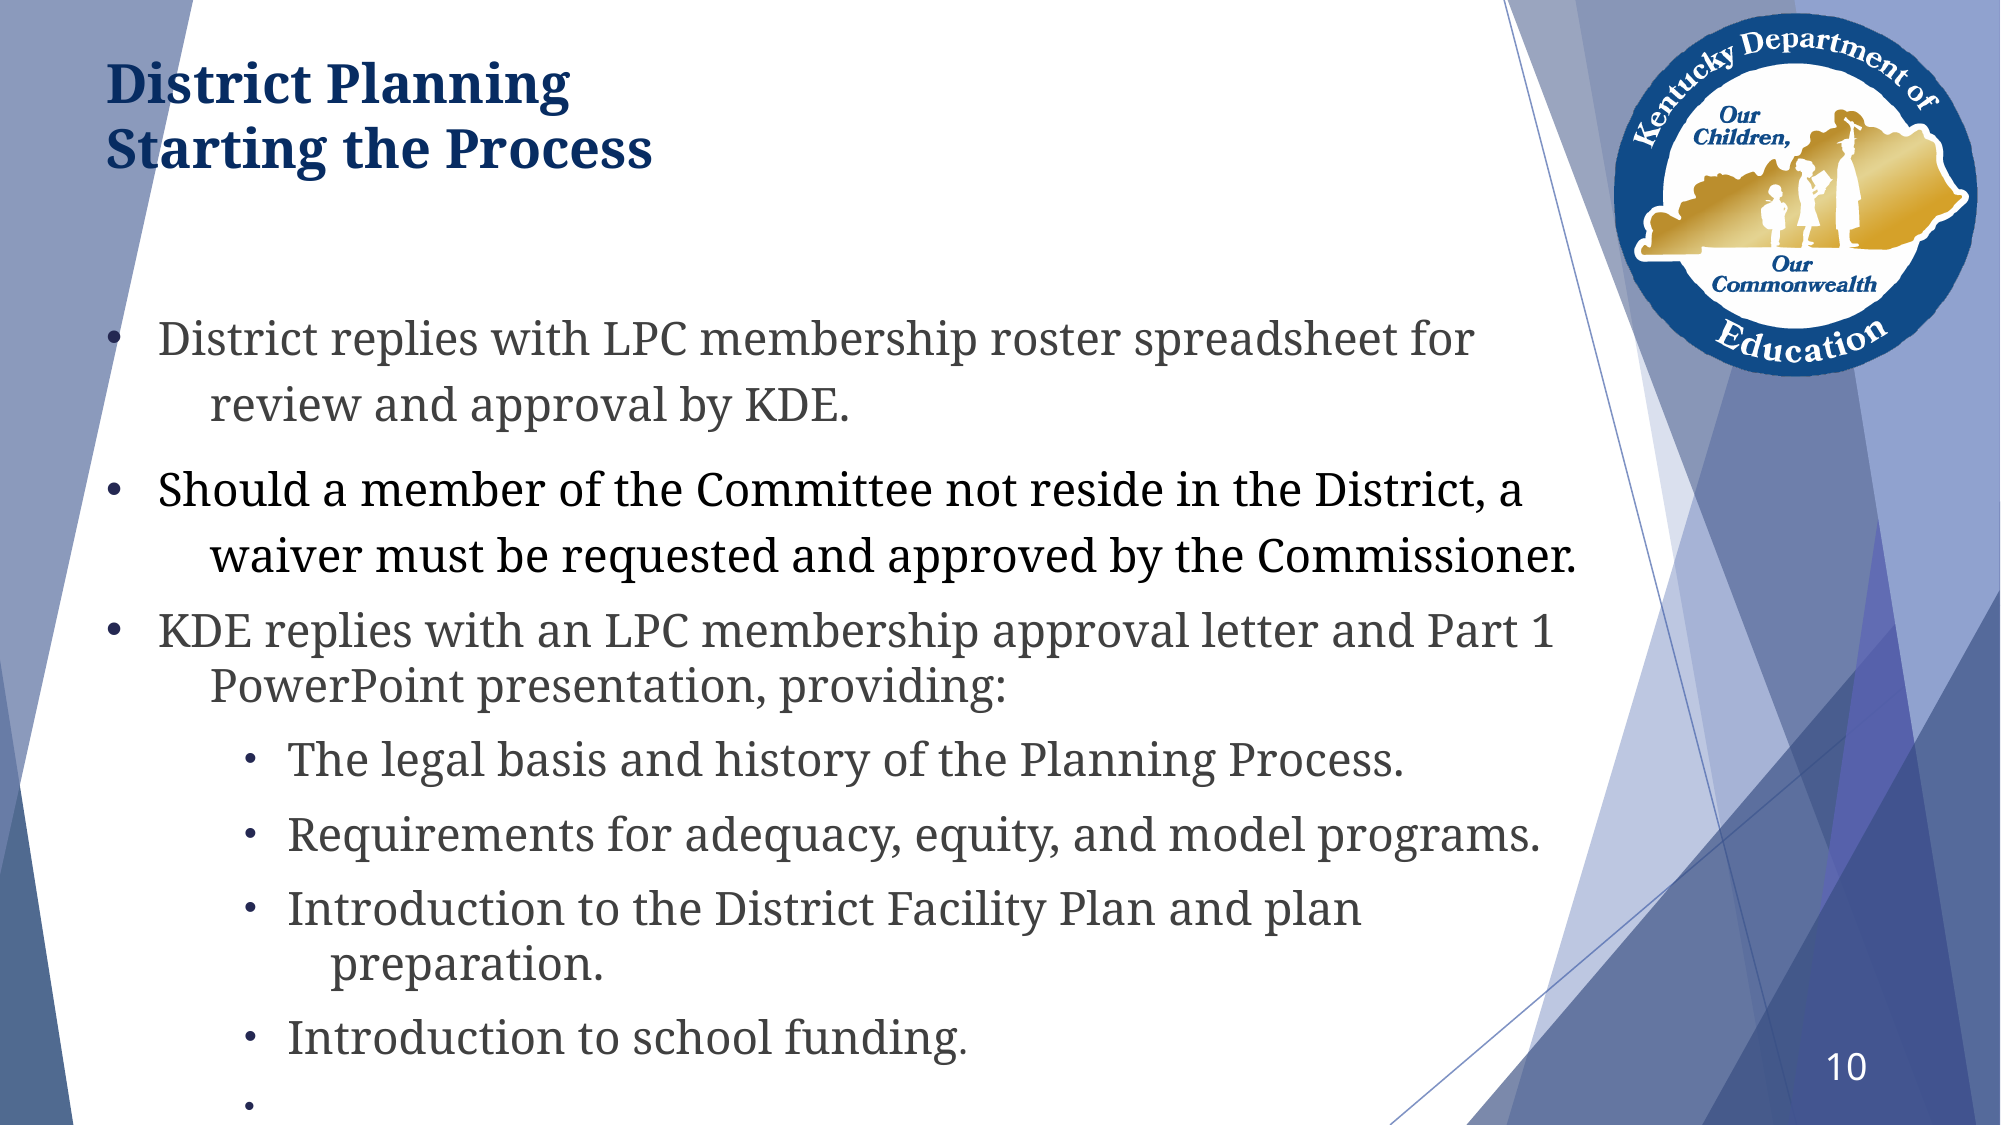

# District Planning Starting the Process
District replies with LPC membership roster spreadsheet for review and approval by KDE.
Should a member of the Committee not reside in the District, a waiver must be requested and approved by the Commissioner.
KDE replies with an LPC membership approval letter and Part 1 PowerPoint presentation, providing:
The legal basis and history of the Planning Process.
Requirements for adequacy, equity, and model programs.
Introduction to the District Facility Plan and plan preparation.
Introduction to school funding.